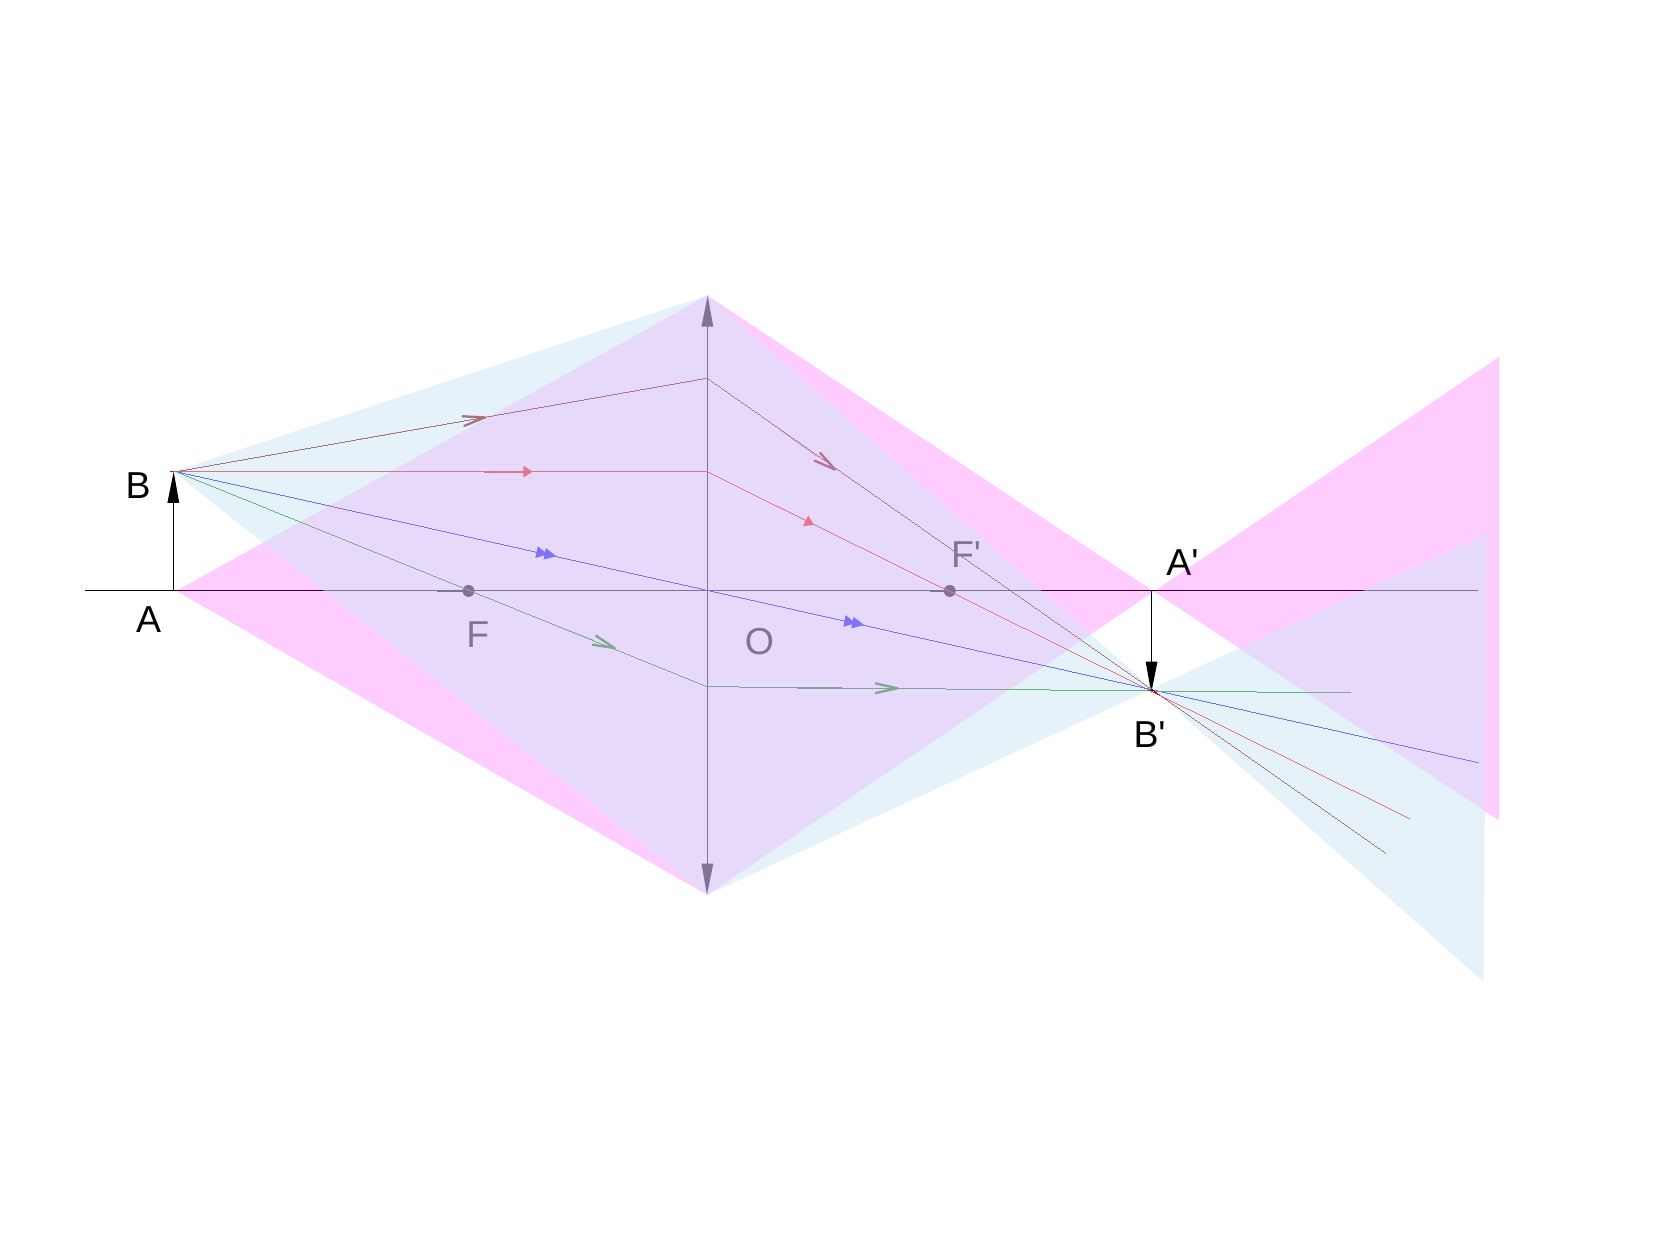

B
F'
A'
A
F
O
B'